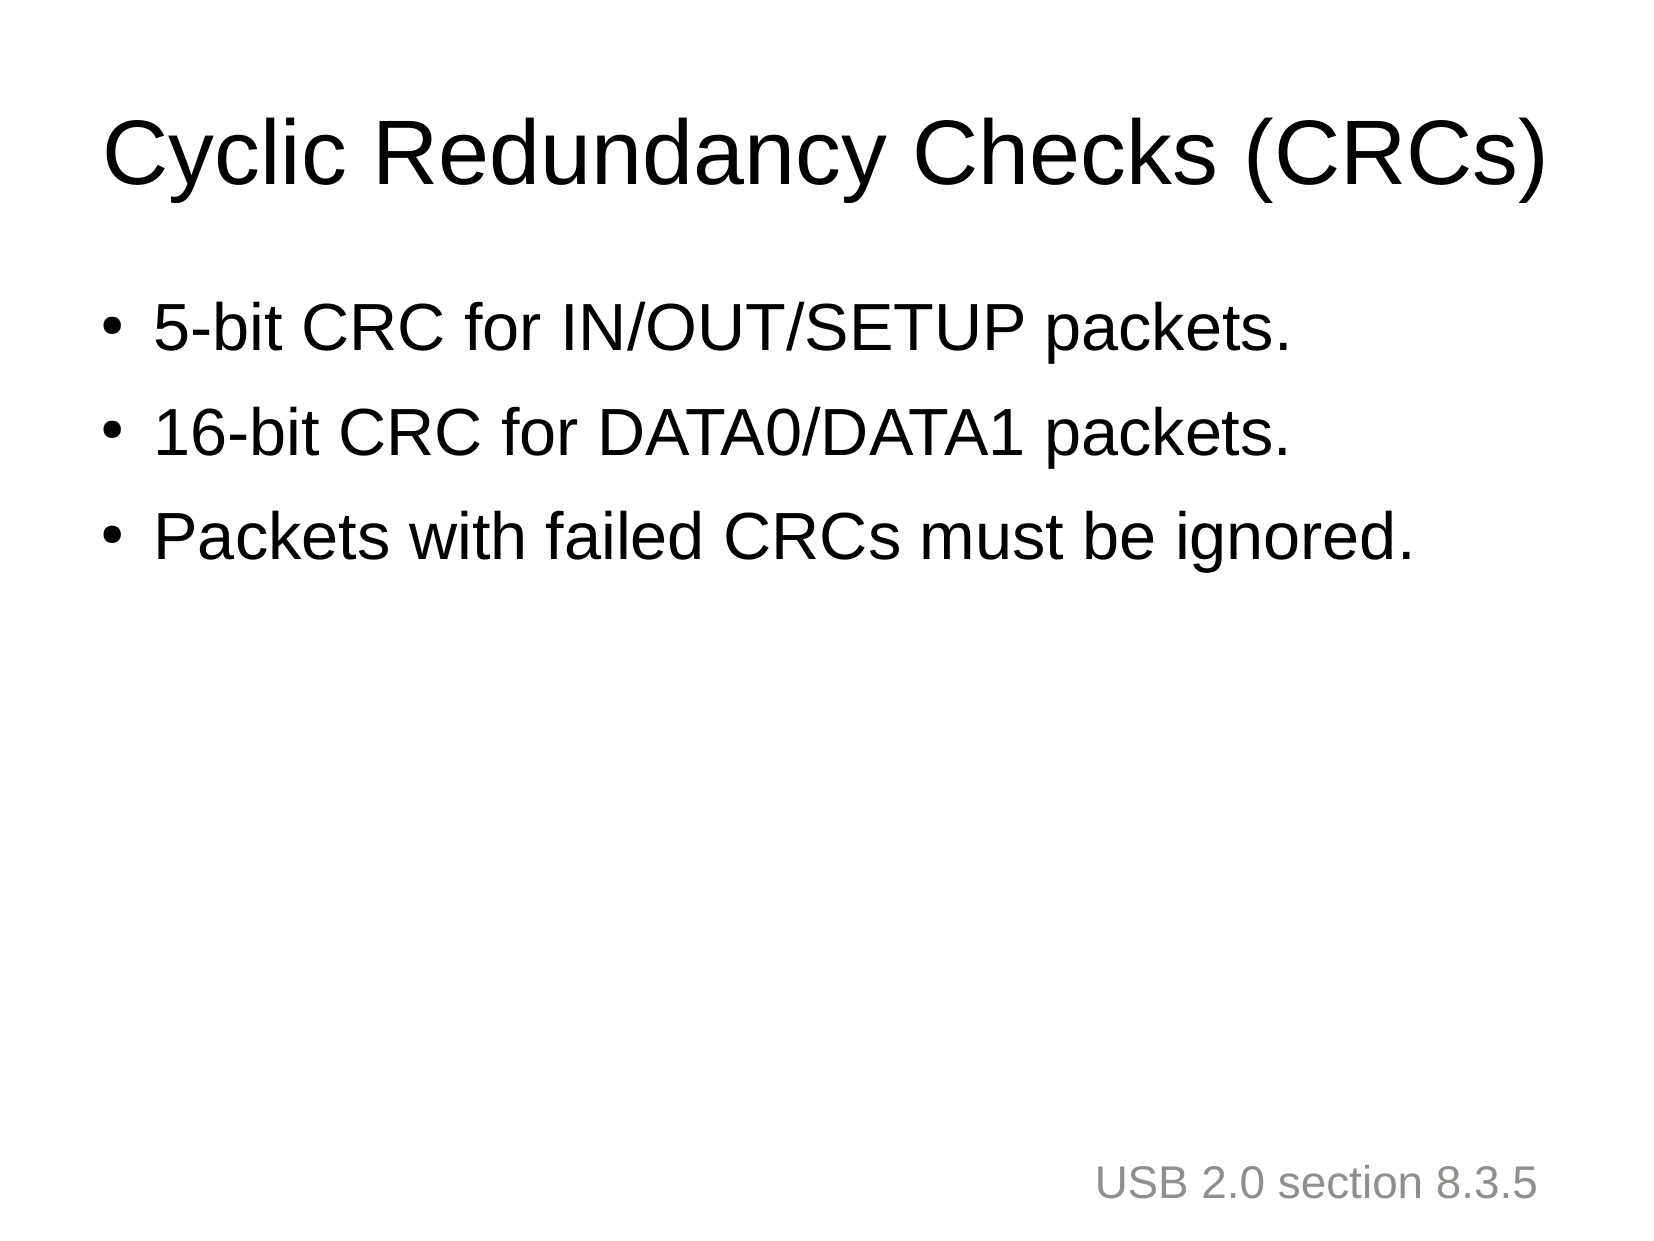

# Cyclic Redundancy Checks (CRCs)
5-bit CRC for IN/OUT/SETUP packets.
16-bit CRC for DATA0/DATA1 packets.
Packets with failed CRCs must be ignored.
USB 2.0 section 8.3.5